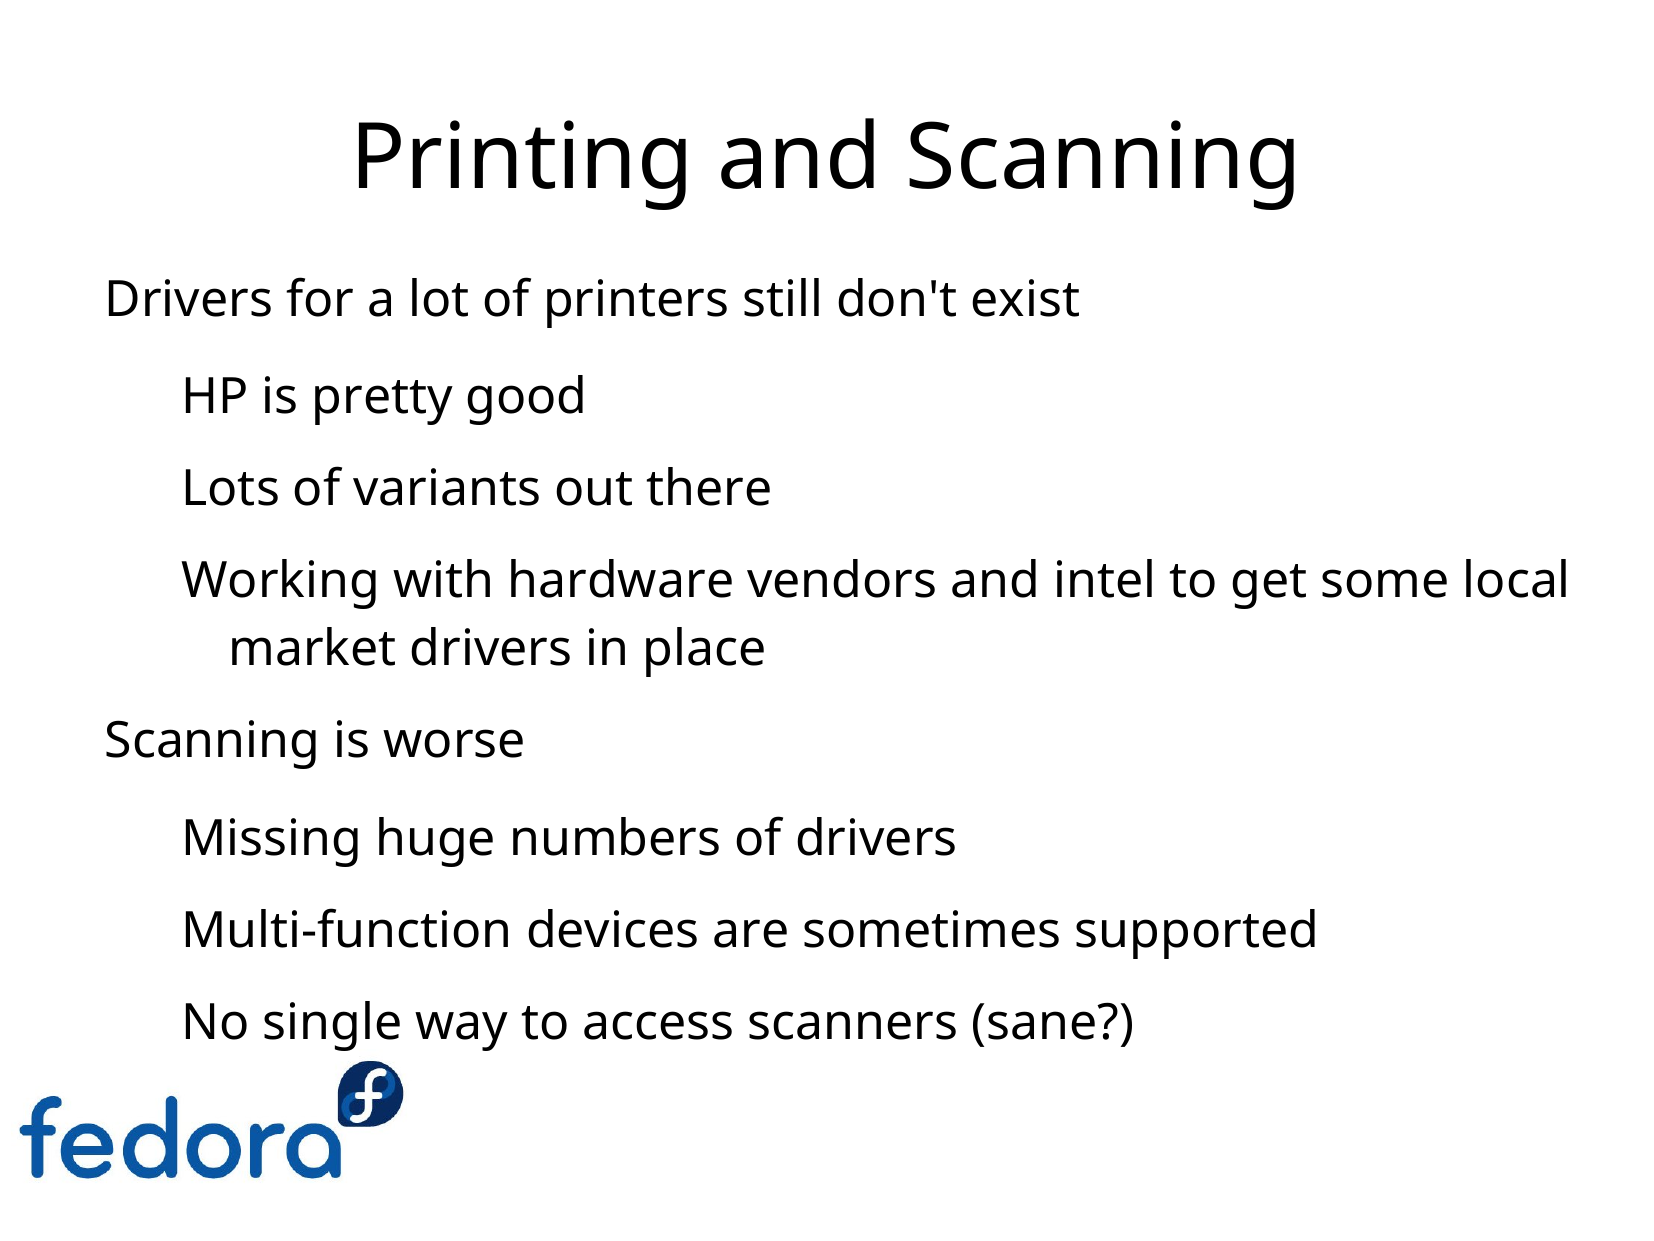

# Printing and Scanning
Drivers for a lot of printers still don't exist
HP is pretty good
Lots of variants out there
Working with hardware vendors and intel to get some local market drivers in place
Scanning is worse
Missing huge numbers of drivers
Multi-function devices are sometimes supported
No single way to access scanners (sane?)